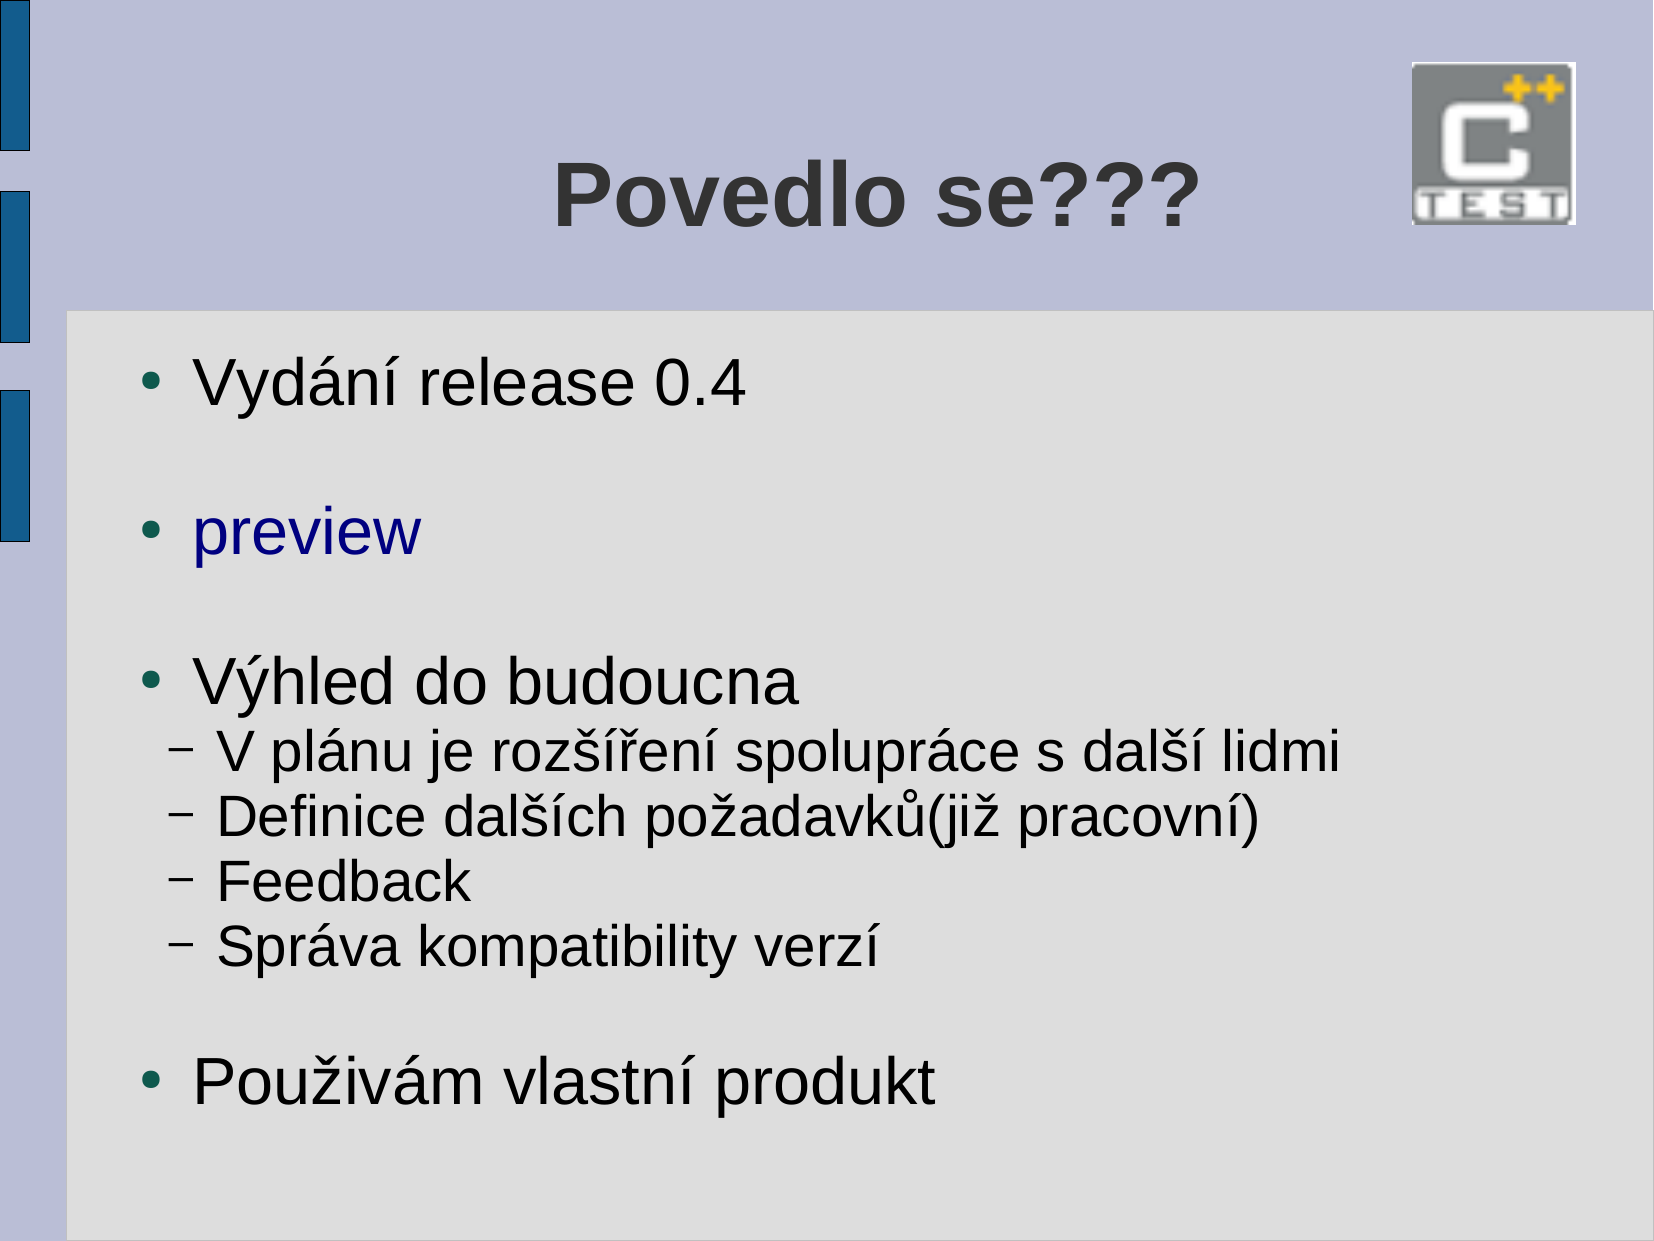

# Povedlo se???
Vydání release 0.4
preview
Výhled do budoucna
V plánu je rozšíření spolupráce s další lidmi
Definice dalších požadavků(již pracovní)
Feedback
Správa kompatibility verzí
Použivám vlastní produkt